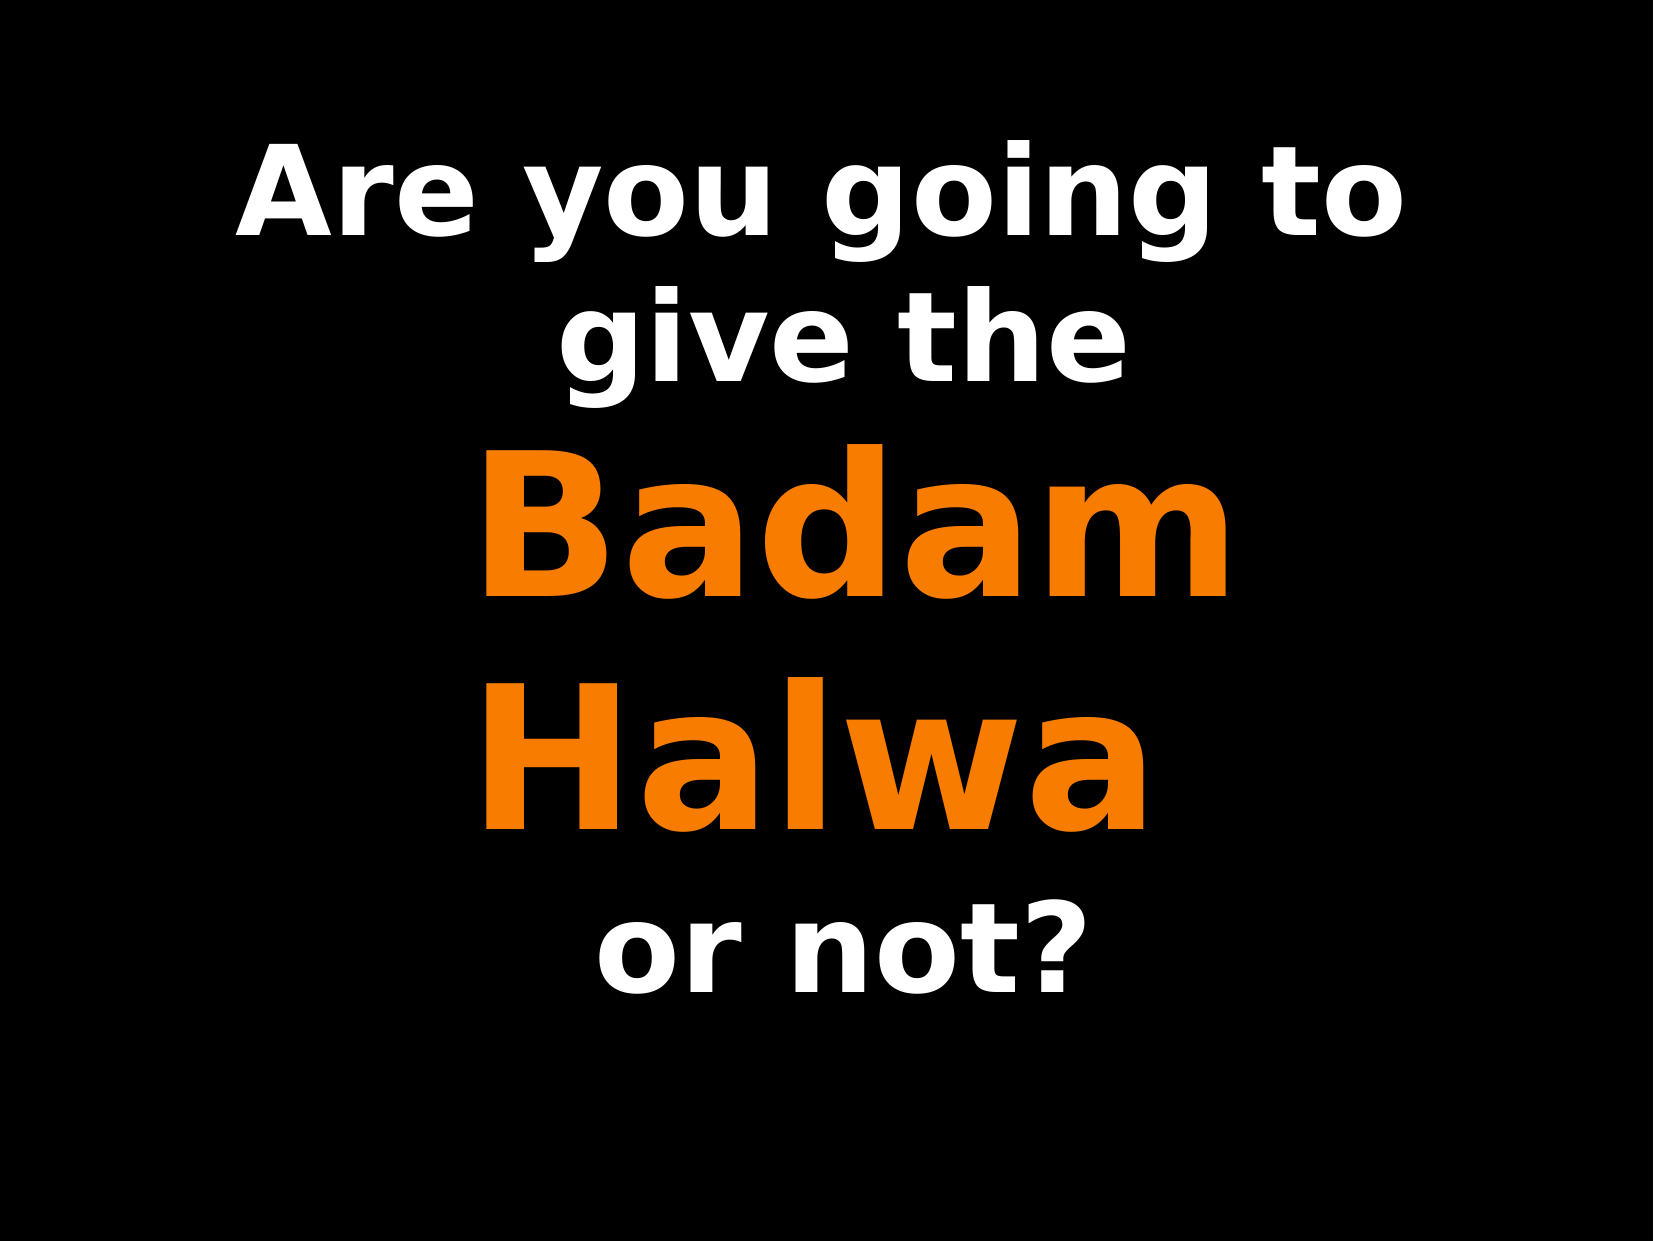

Are you going to
give the
			Badam
				Halwa 		 	or not?